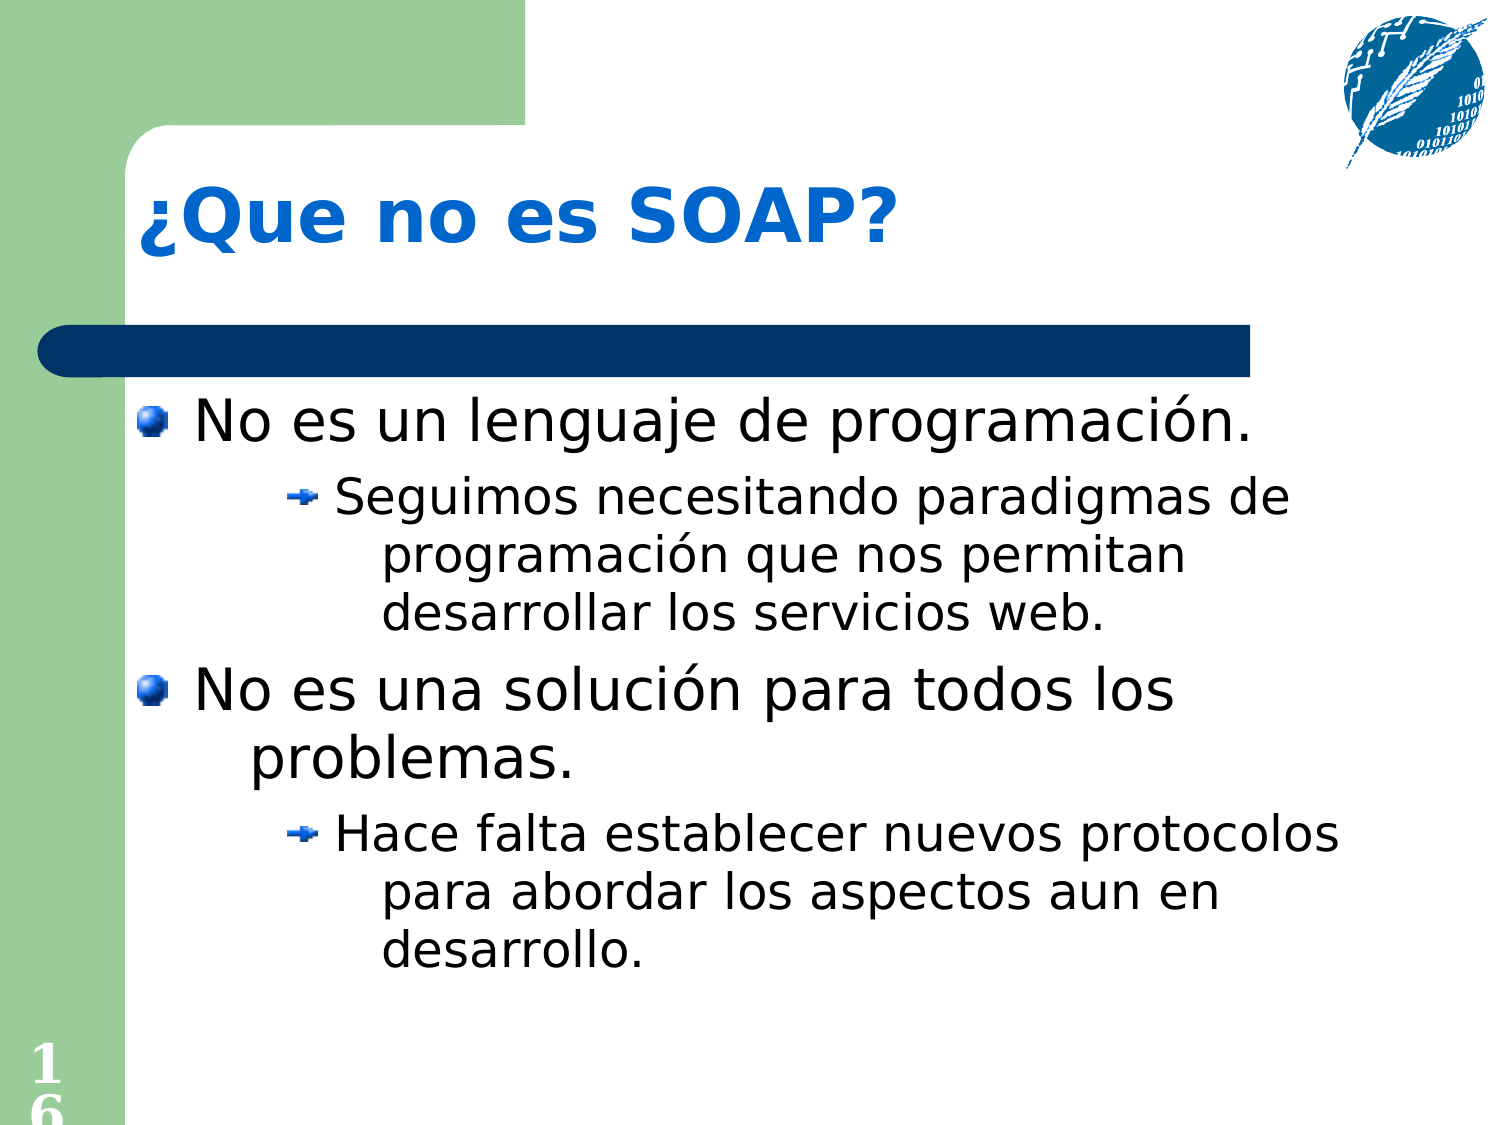

# ¿Que no es SOAP?
No es un lenguaje de programación.
Seguimos necesitando paradigmas de programación que nos permitan desarrollar los servicios web.
No es una solución para todos los problemas.
Hace falta establecer nuevos protocolos para abordar los aspectos aun en desarrollo.
16